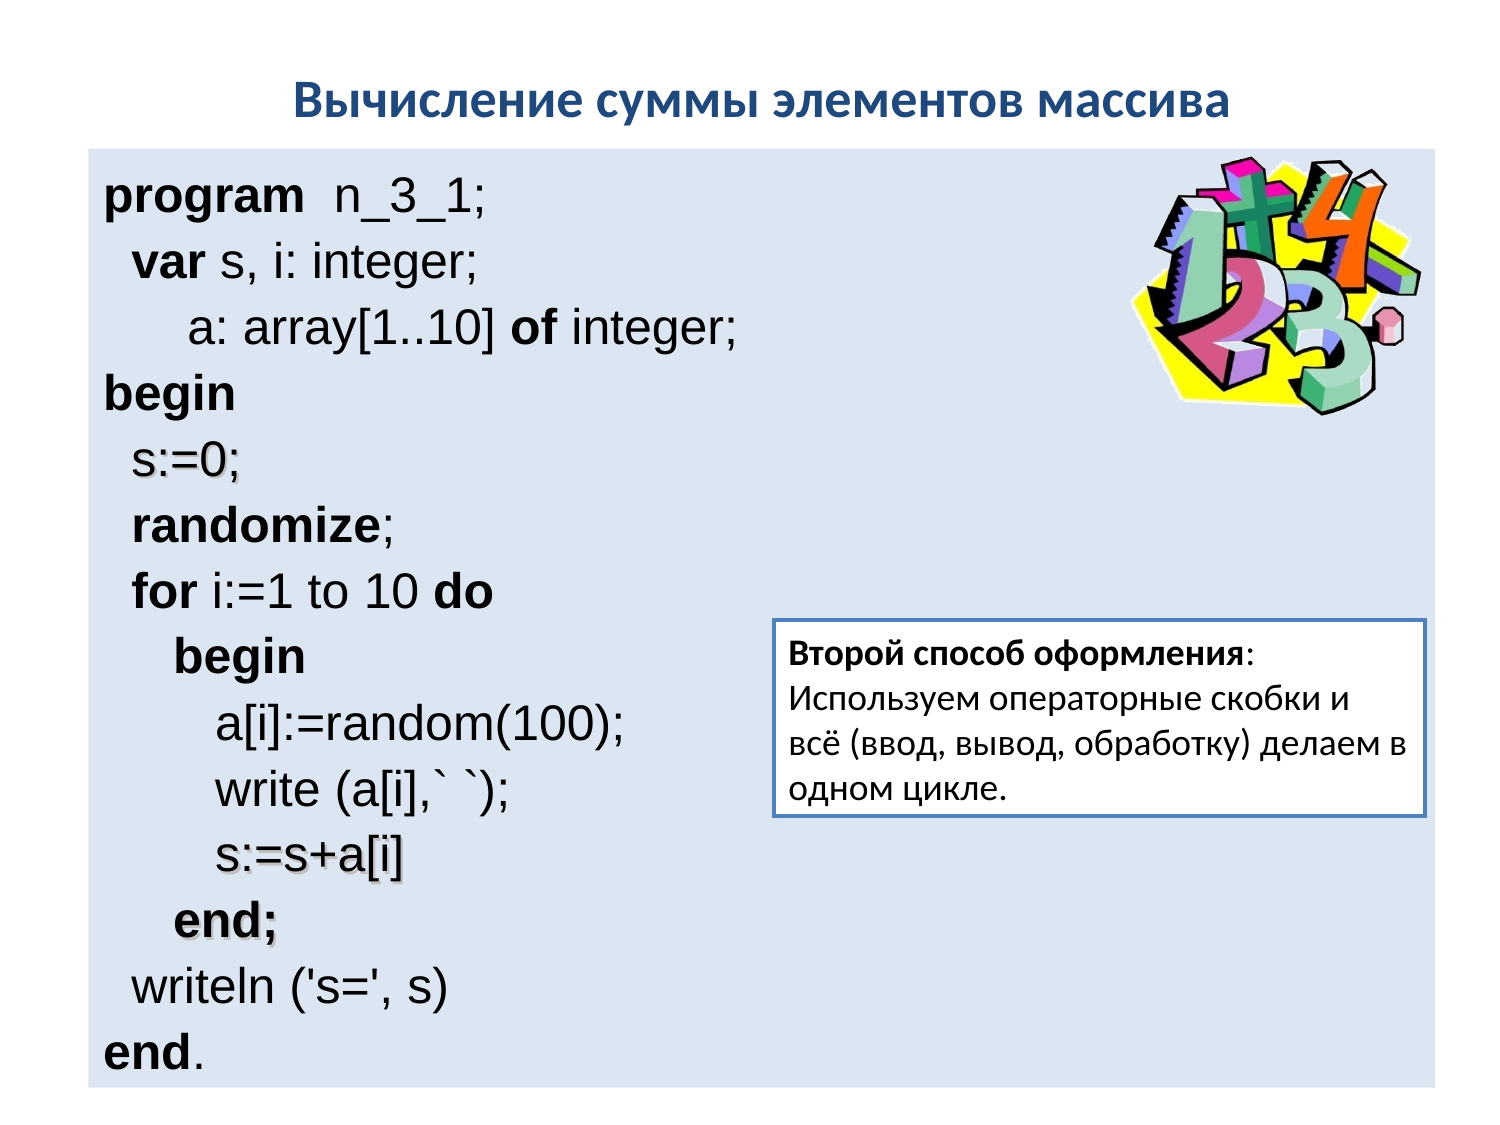

Вычисление суммы элементов массива
program  n_3_1;
 var s, i: integer;
 a: array[1..10] of integer;
begin
 s:=0;
 randomize;
 for i:=1 to 10 do
 begin
 a[i]:=random(100);
 write (a[i],` `);
 s:=s+a[i]
 end;
 writeln ('s=', s)
end.
Второй способ оформления:
Используем операторные скобки и всё (ввод, вывод, обработку) делаем в одном цикле.